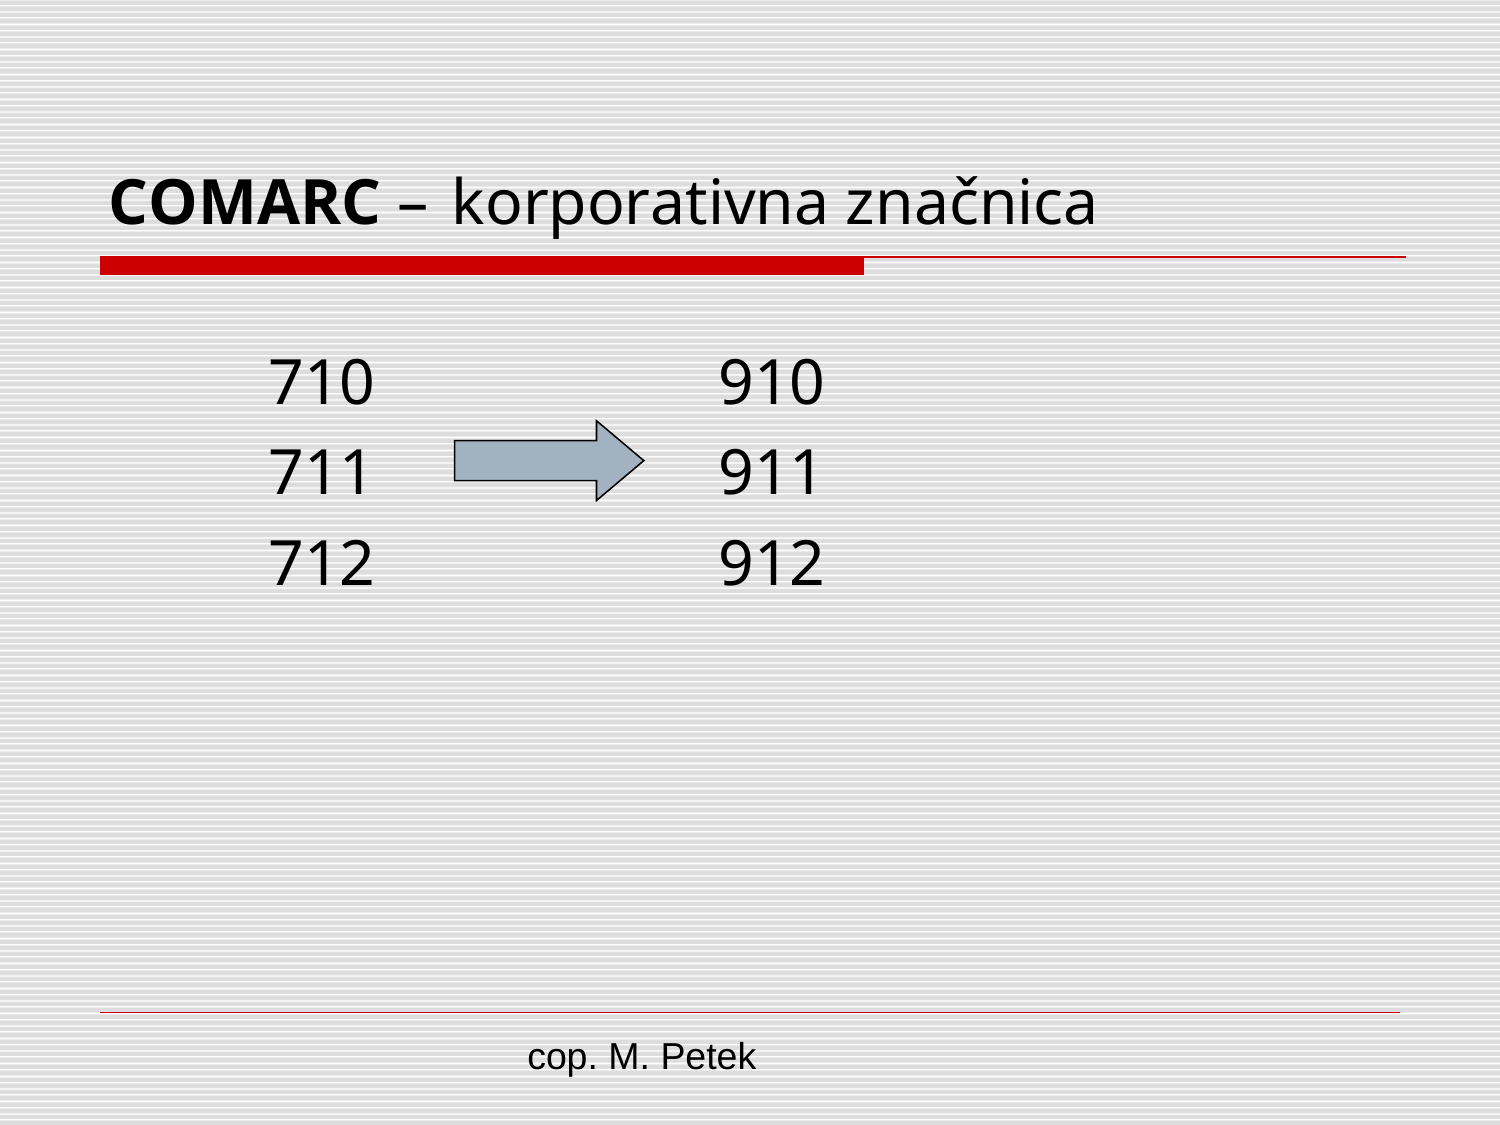

# COMARC – korporativna značnica
710			910
711			911
712			912
cop. M. Petek